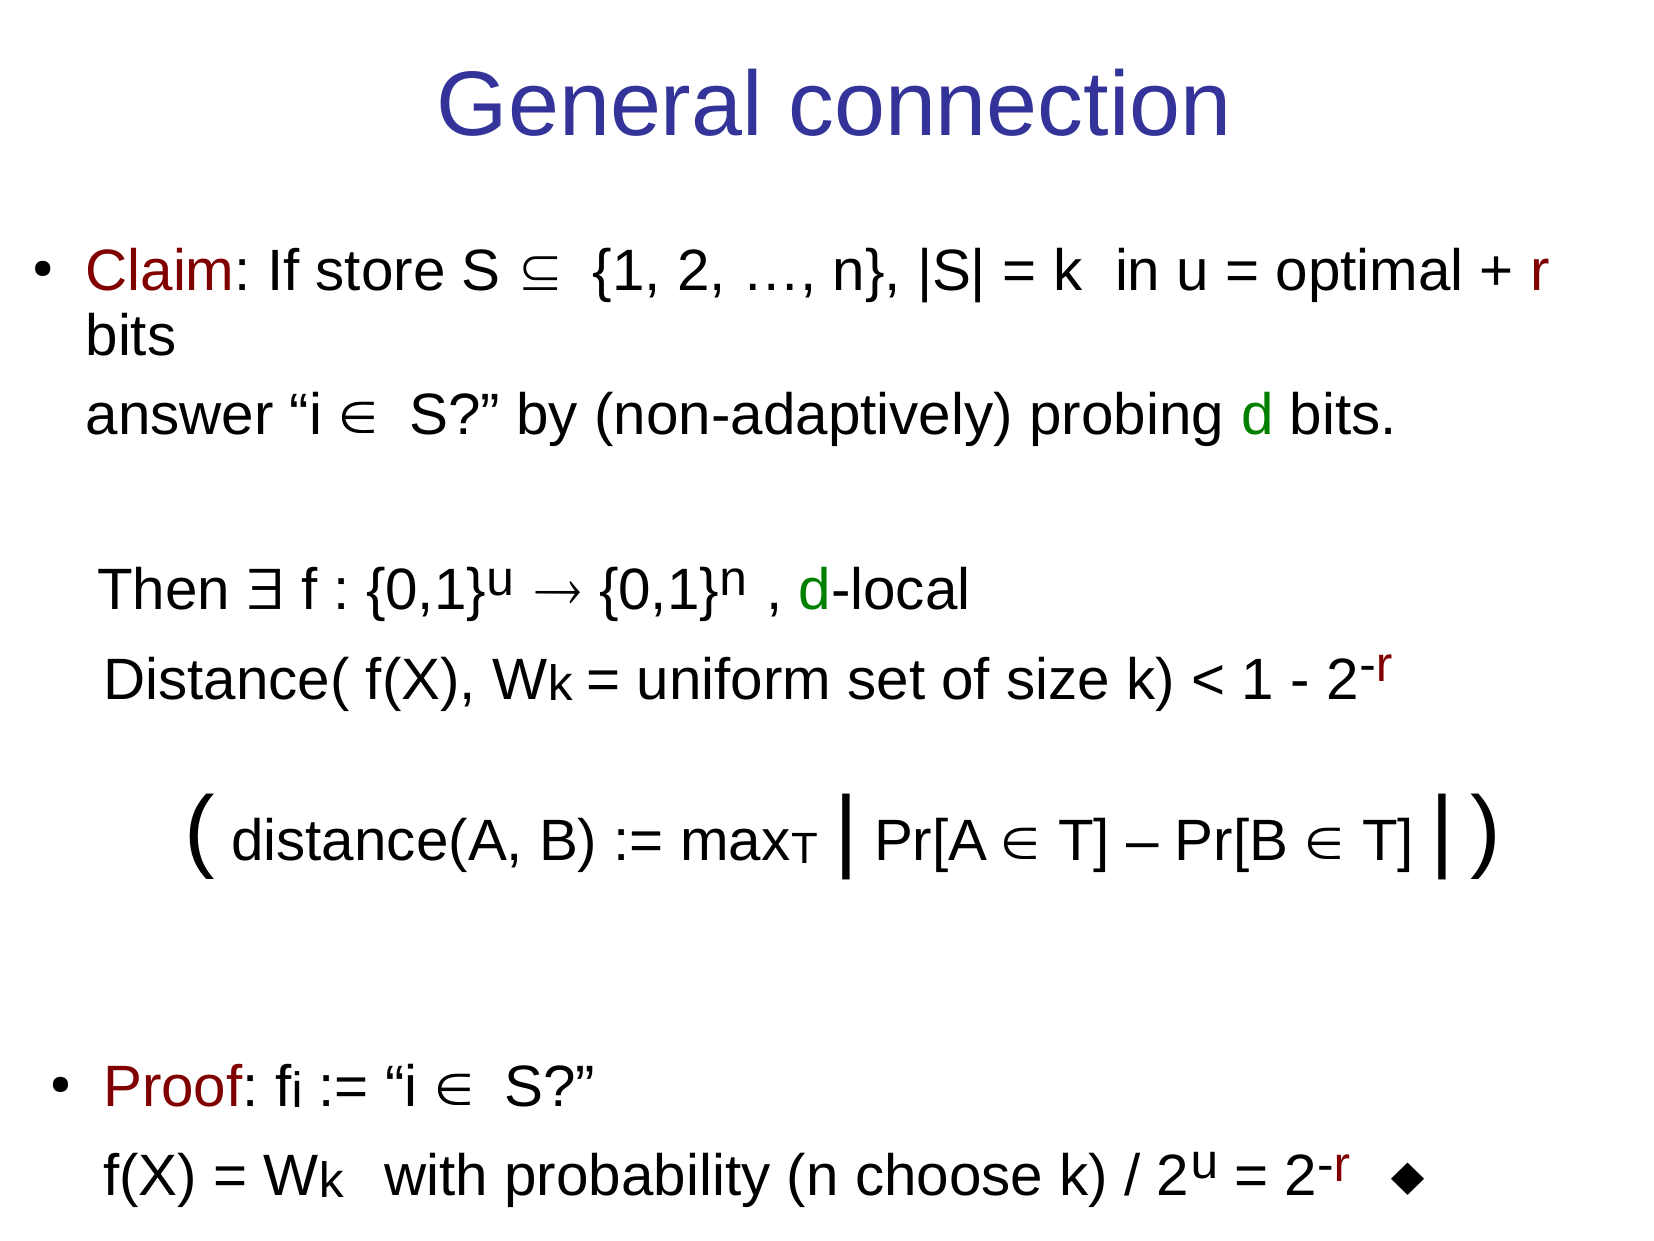

General connection
# Claim: If store S  {1, 2, …, n}, |S| = k in u = optimal + r bits
answer “i  S?” by (non-adaptively) probing d bits.
 Then  f : {0,1}u  {0,1}n , d-local
Distance( f(X), Wk = uniform set of size k) < 1 - 2-r
 ( distance(A, B) := maxT | Pr[A  T] – Pr[B  T] | )
Proof: fi := “i  S?”
f(X) = Wk with probability (n choose k) / 2u = 2-r 